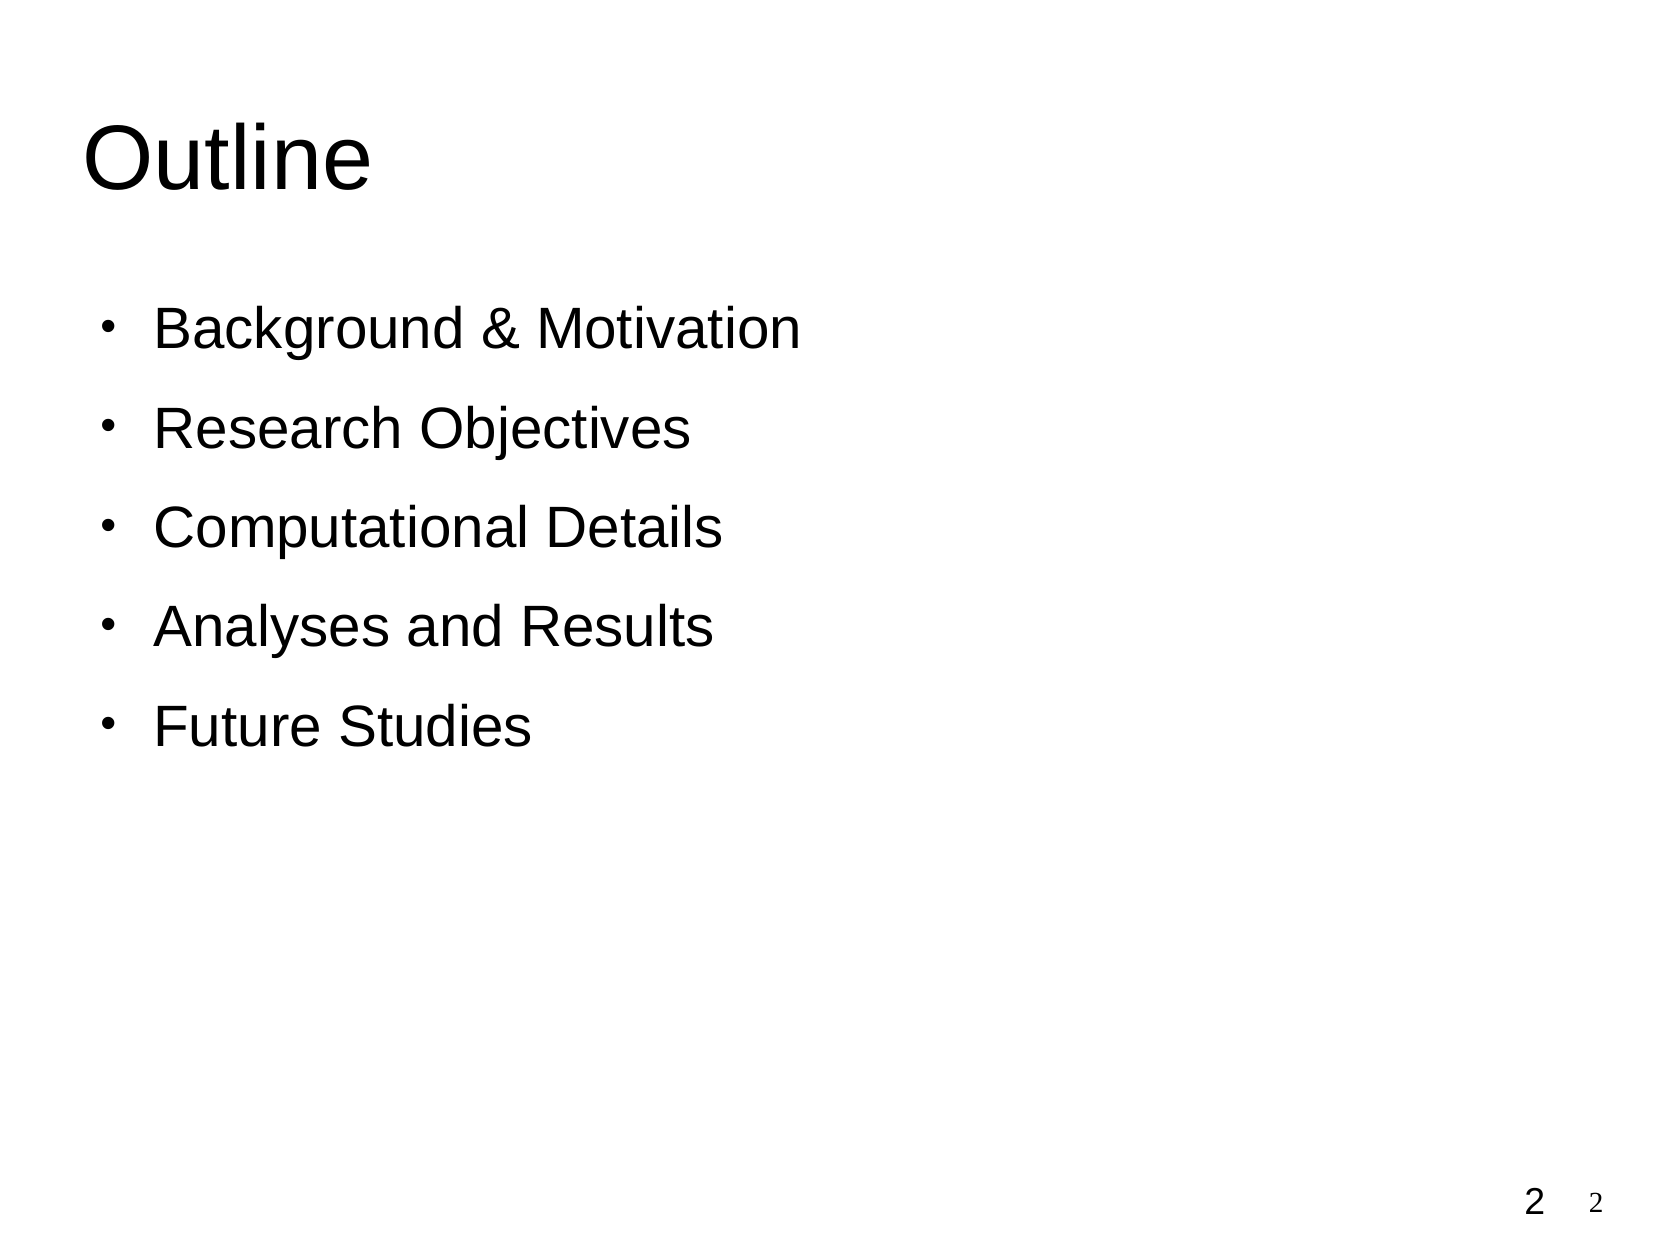

# Outline
Background & Motivation
Research Objectives
Computational Details
Analyses and Results
Future Studies